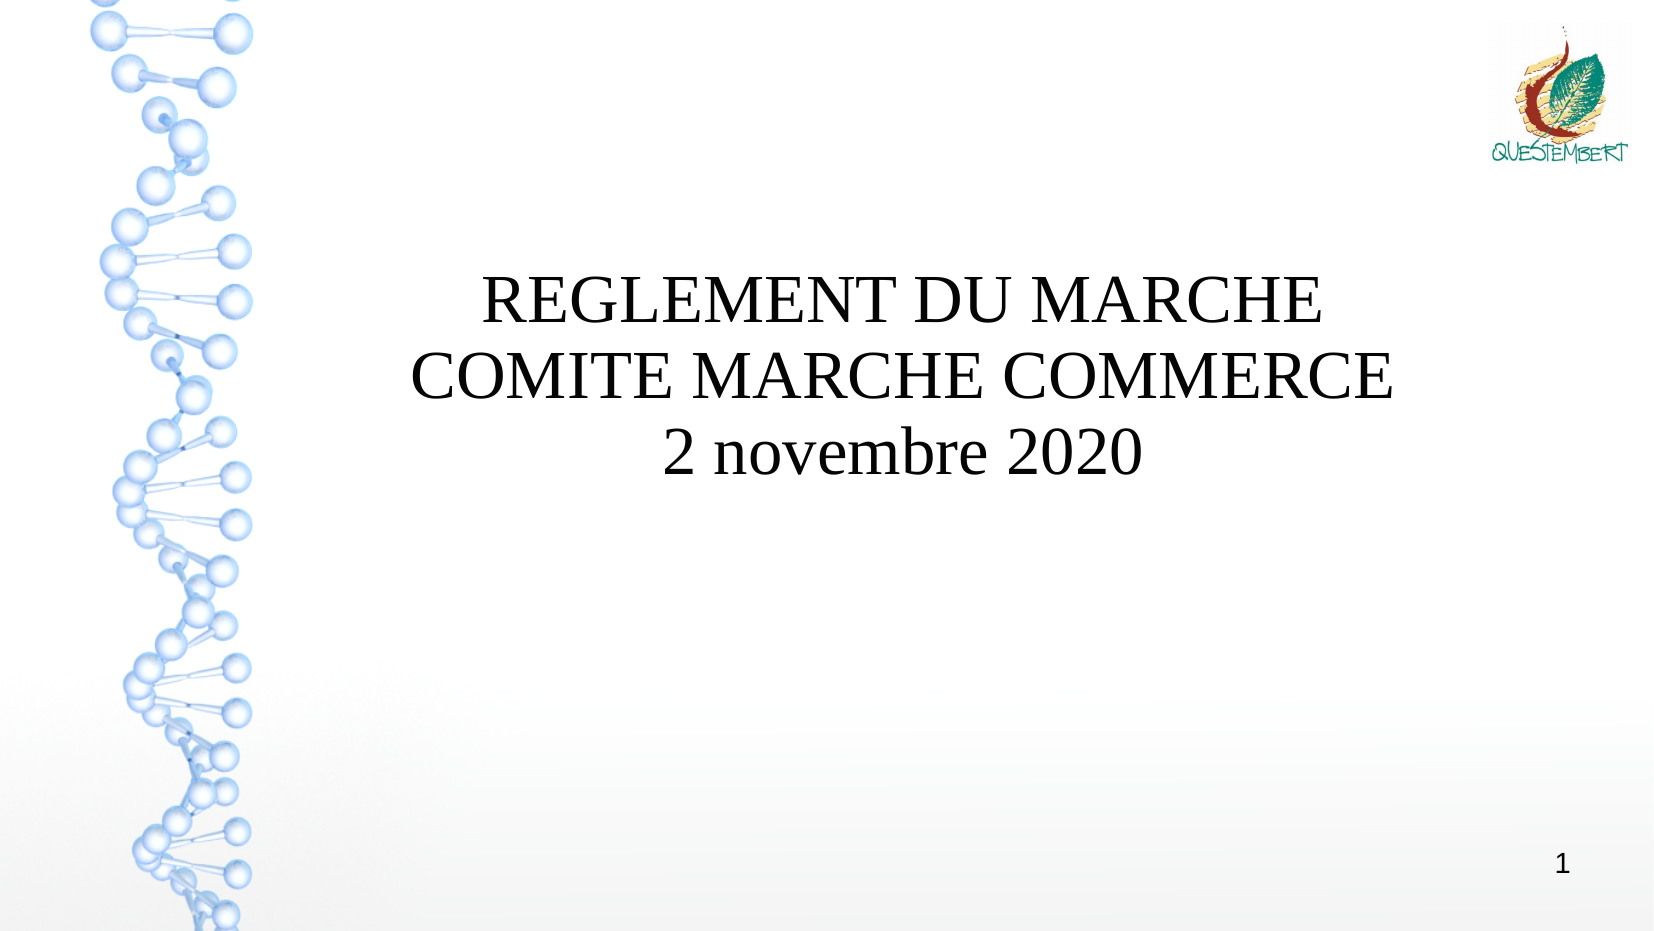

# REGLEMENT DU MARCHE COMITE MARCHE COMMERCE 2 novembre 2020
1